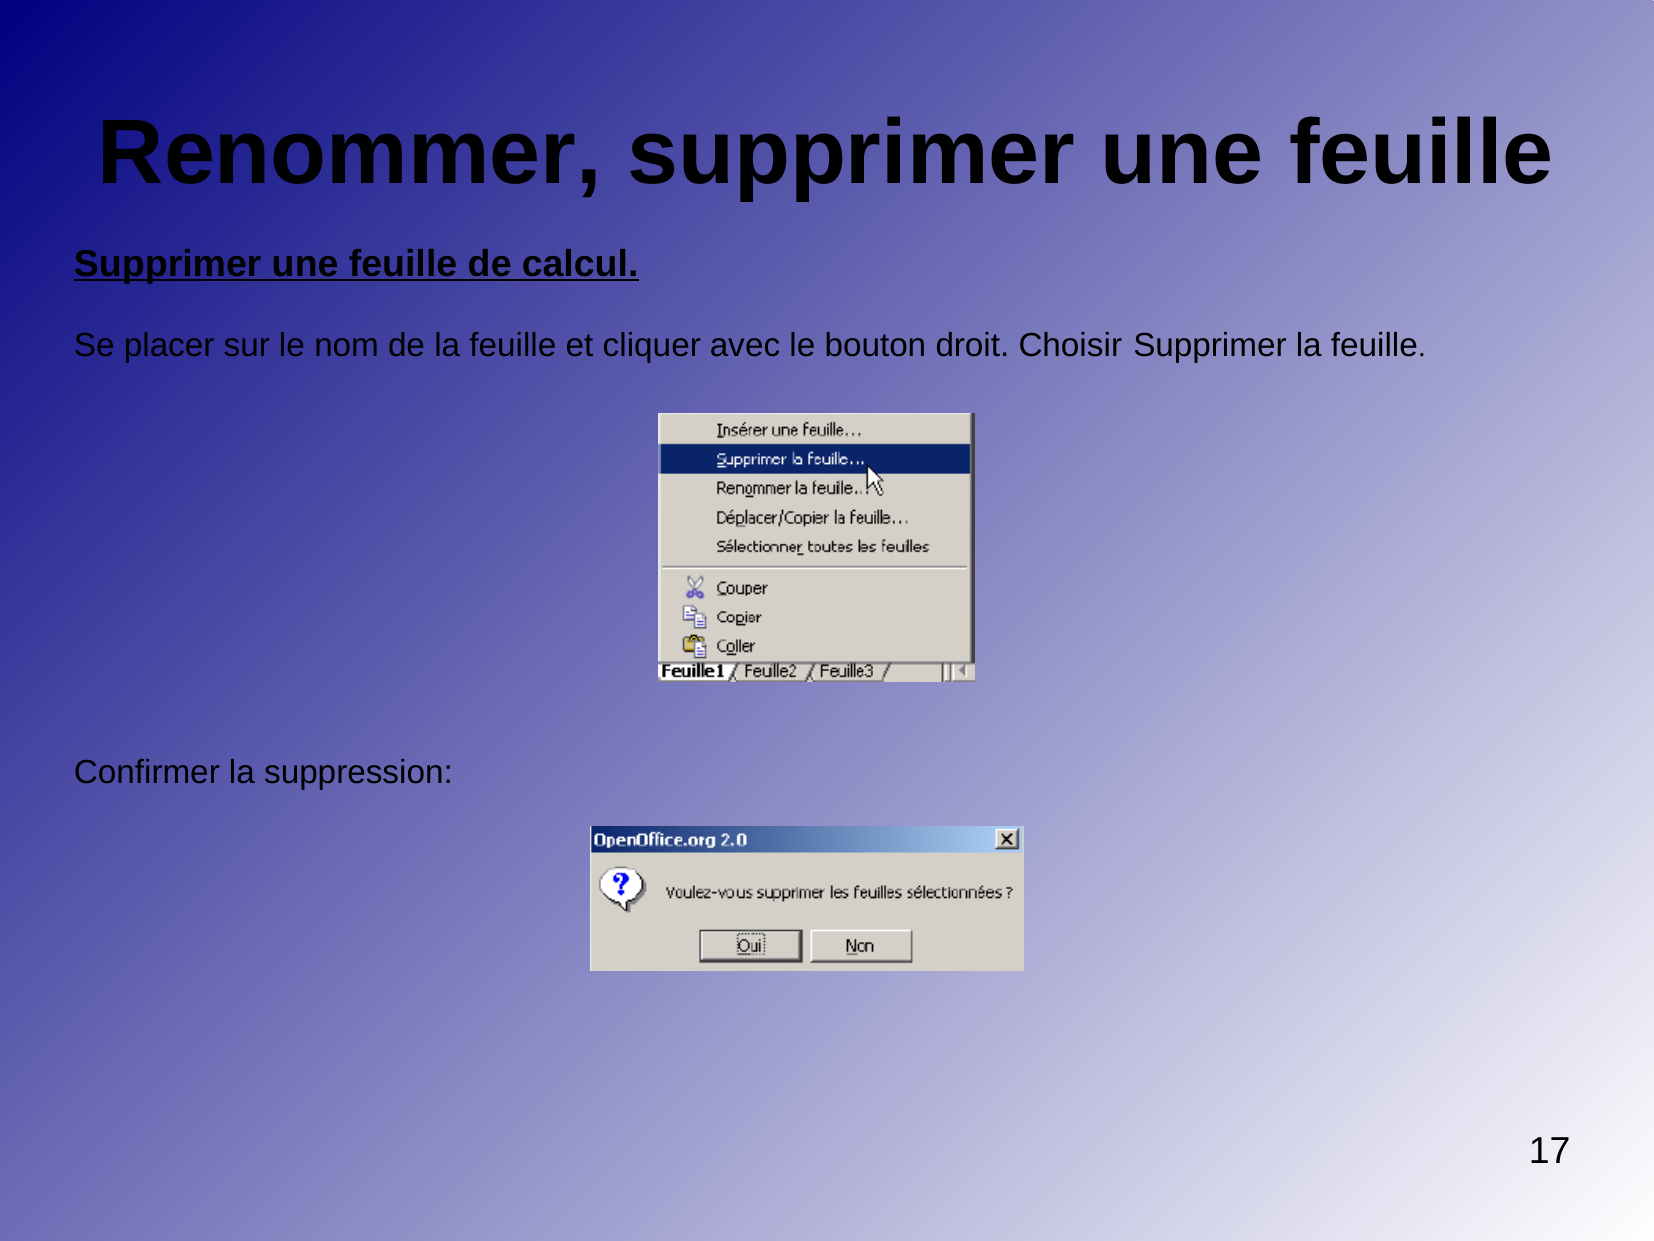

# Renommer, supprimer une feuille
Supprimer une feuille de calcul.
Se placer sur le nom de la feuille et cliquer avec le bouton droit. Choisir Supprimer la feuille.
Confirmer la suppression:
17